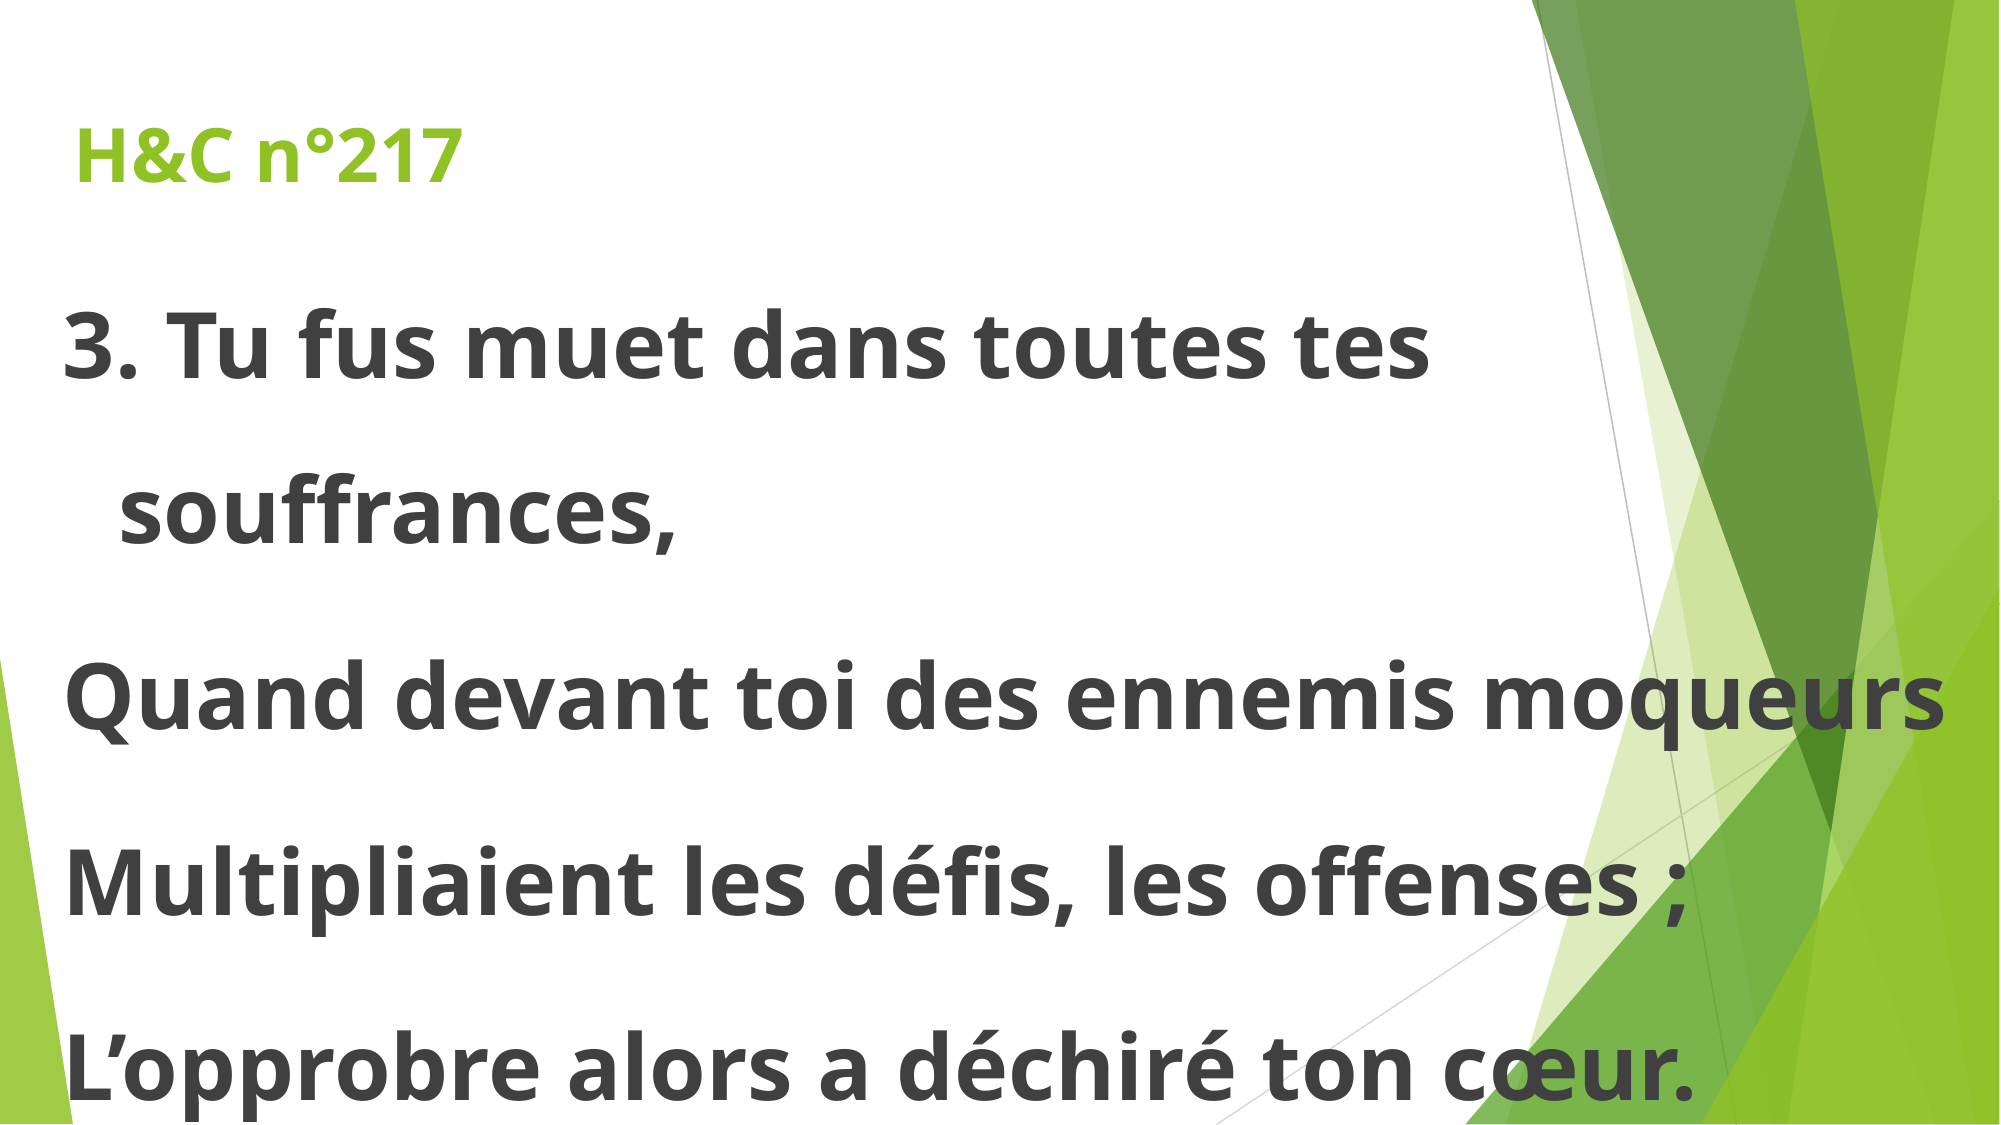

H&C n°217
3. Tu fus muet dans toutes tes souffrances,
Quand devant toi des ennemis moqueurs
Multipliaient les défis, les offenses ;
L’opprobre alors a déchiré ton cœur.